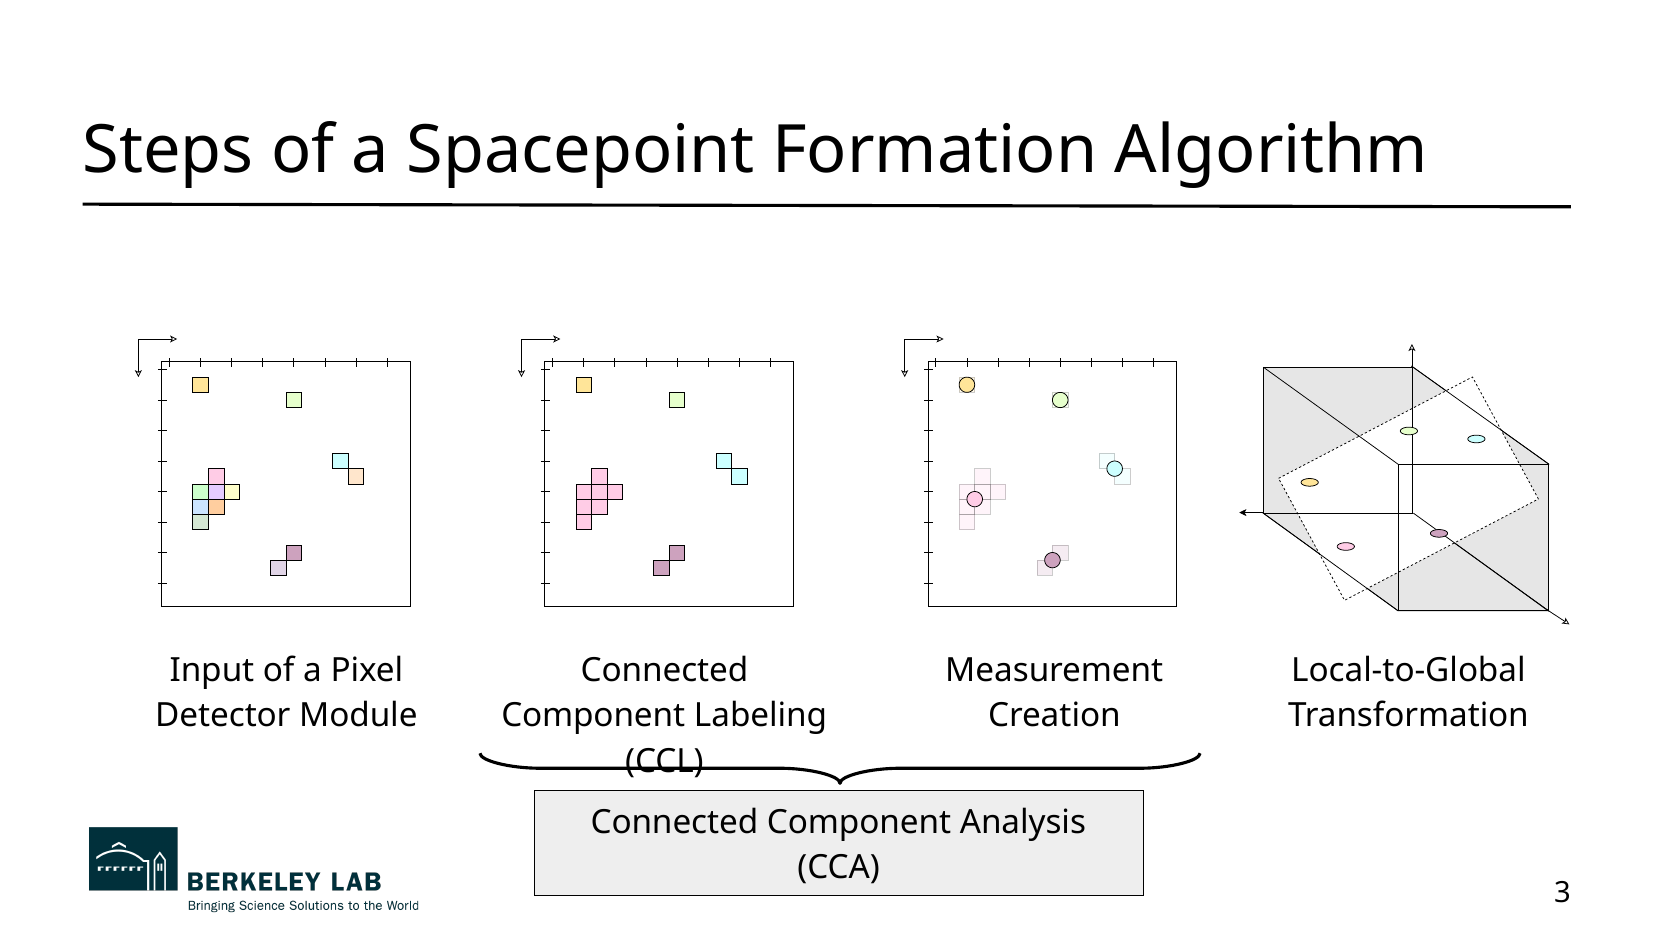

# Steps of a Spacepoint Formation Algorithm
Input of a Pixel Detector Module
Connected Component Labeling (CCL)
Measurement Creation
Local-to-Global Transformation
Connected Component Analysis (CCA)
3